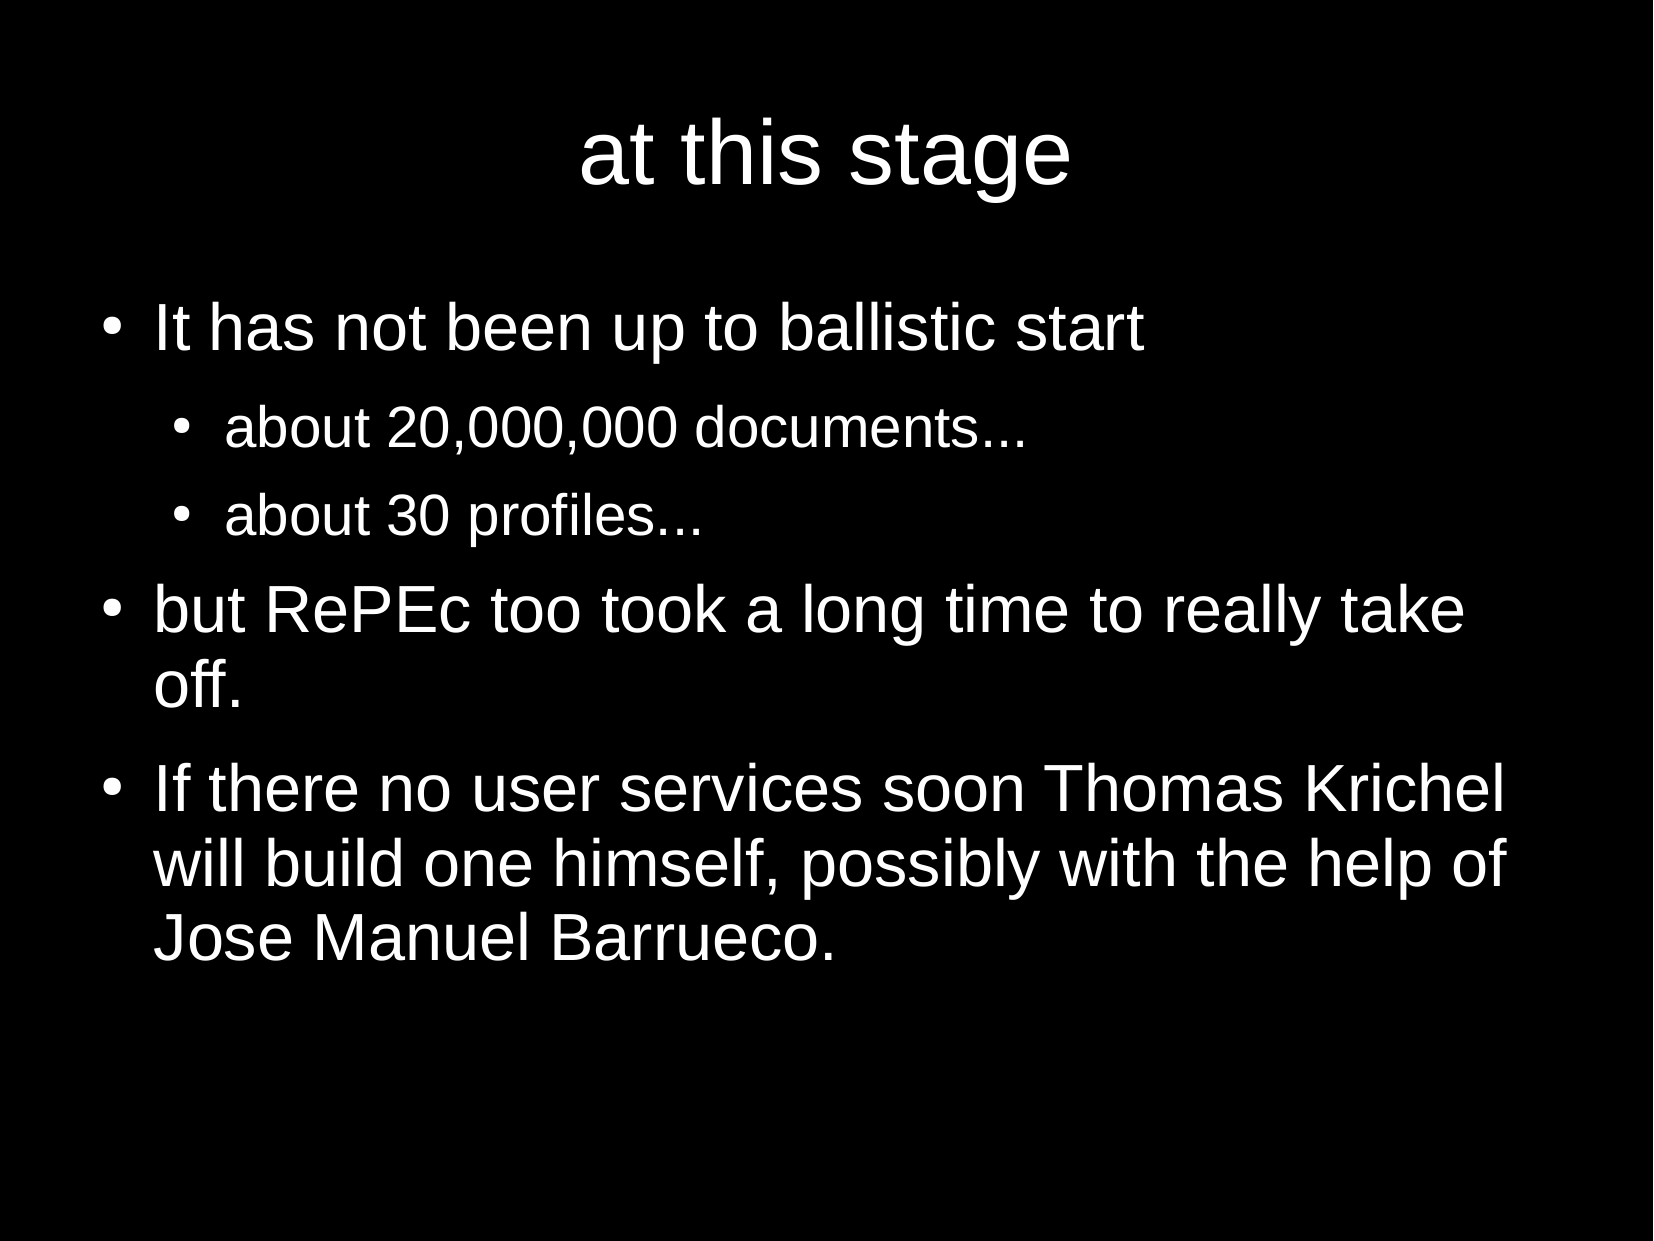

# at this stage
It has not been up to ballistic start
about 20,000,000 documents...
about 30 profiles...
but RePEc too took a long time to really take off.
If there no user services soon Thomas Krichel will build one himself, possibly with the help of Jose Manuel Barrueco.